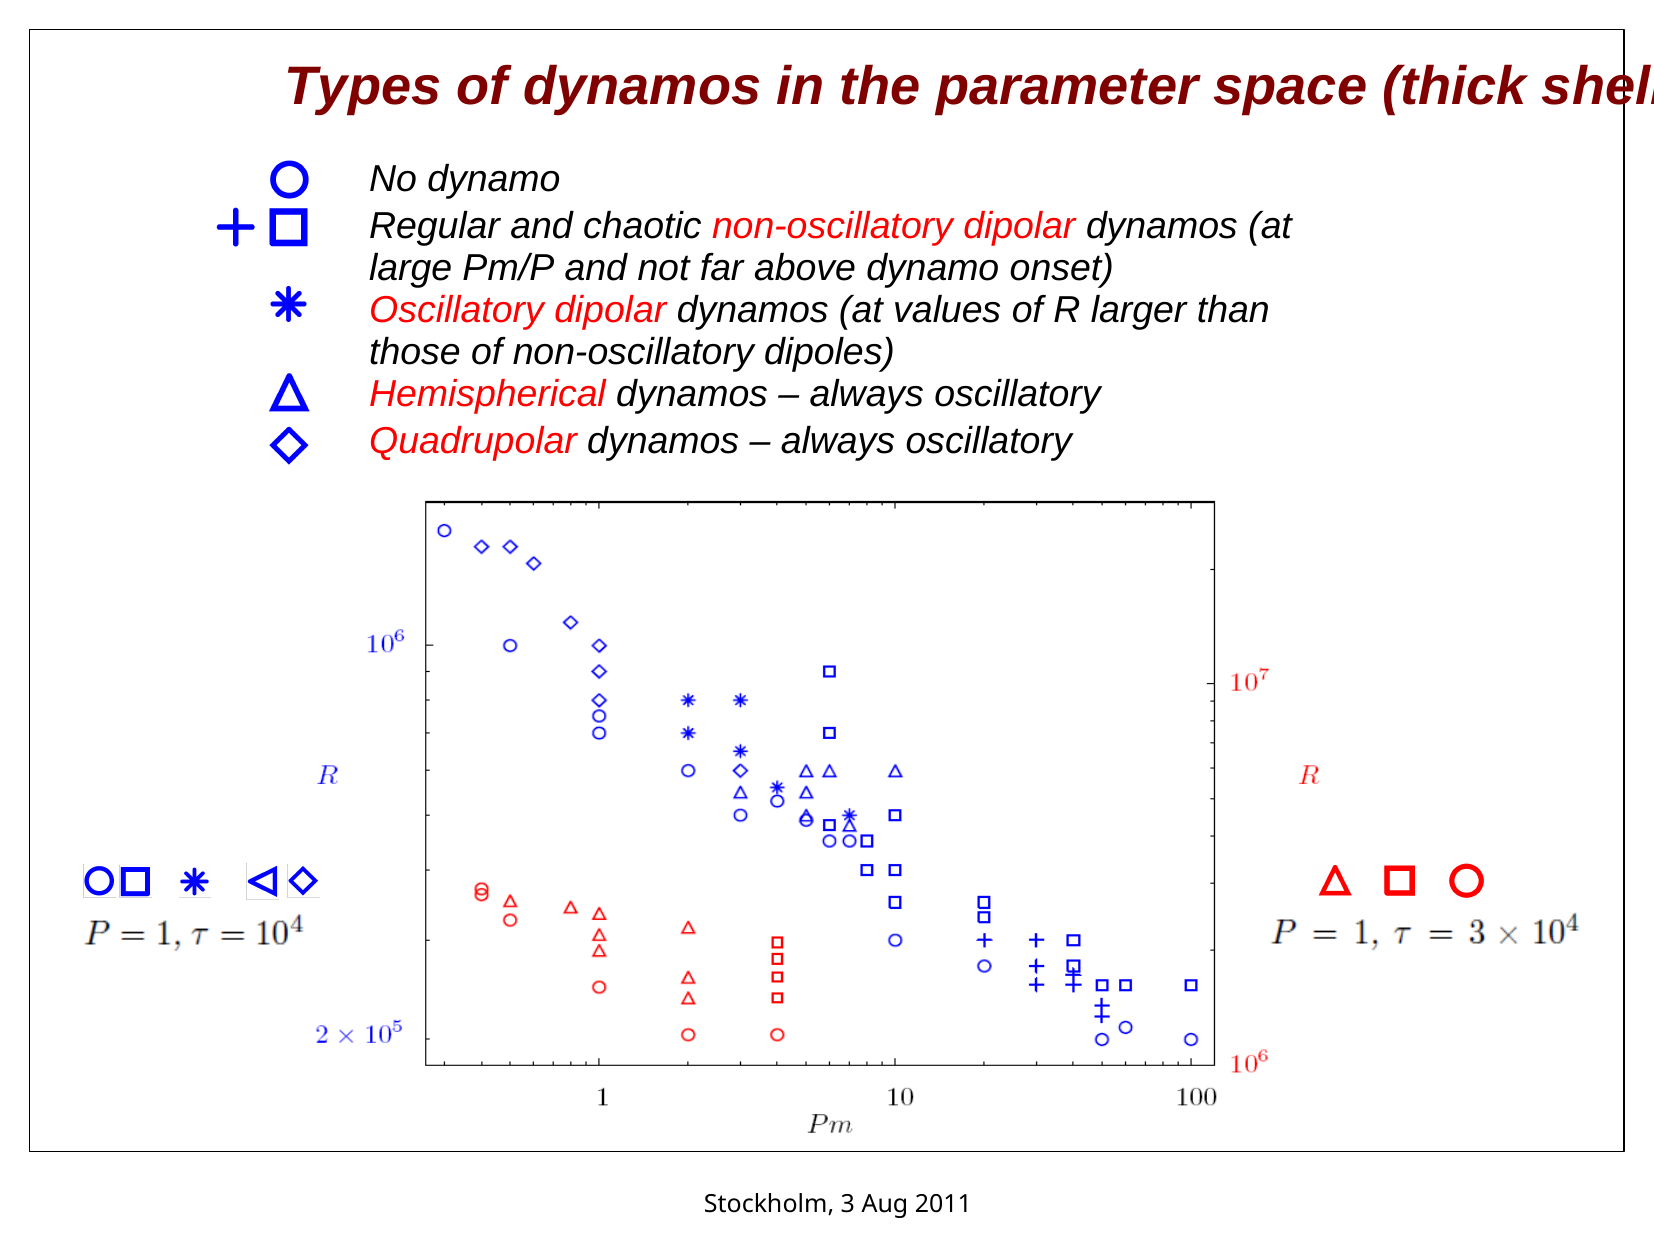

Types of dynamos in the parameter space (thick shells)
No dynamo
Regular and chaotic non-oscillatory dipolar dynamos (at large Pm/P and not far above dynamo onset)
Oscillatory dipolar dynamos (at values of R larger than those of non-oscillatory dipoles)
Hemispherical dynamos – always oscillatory
Quadrupolar dynamos – always oscillatory
Stockholm, 3 Aug 2011